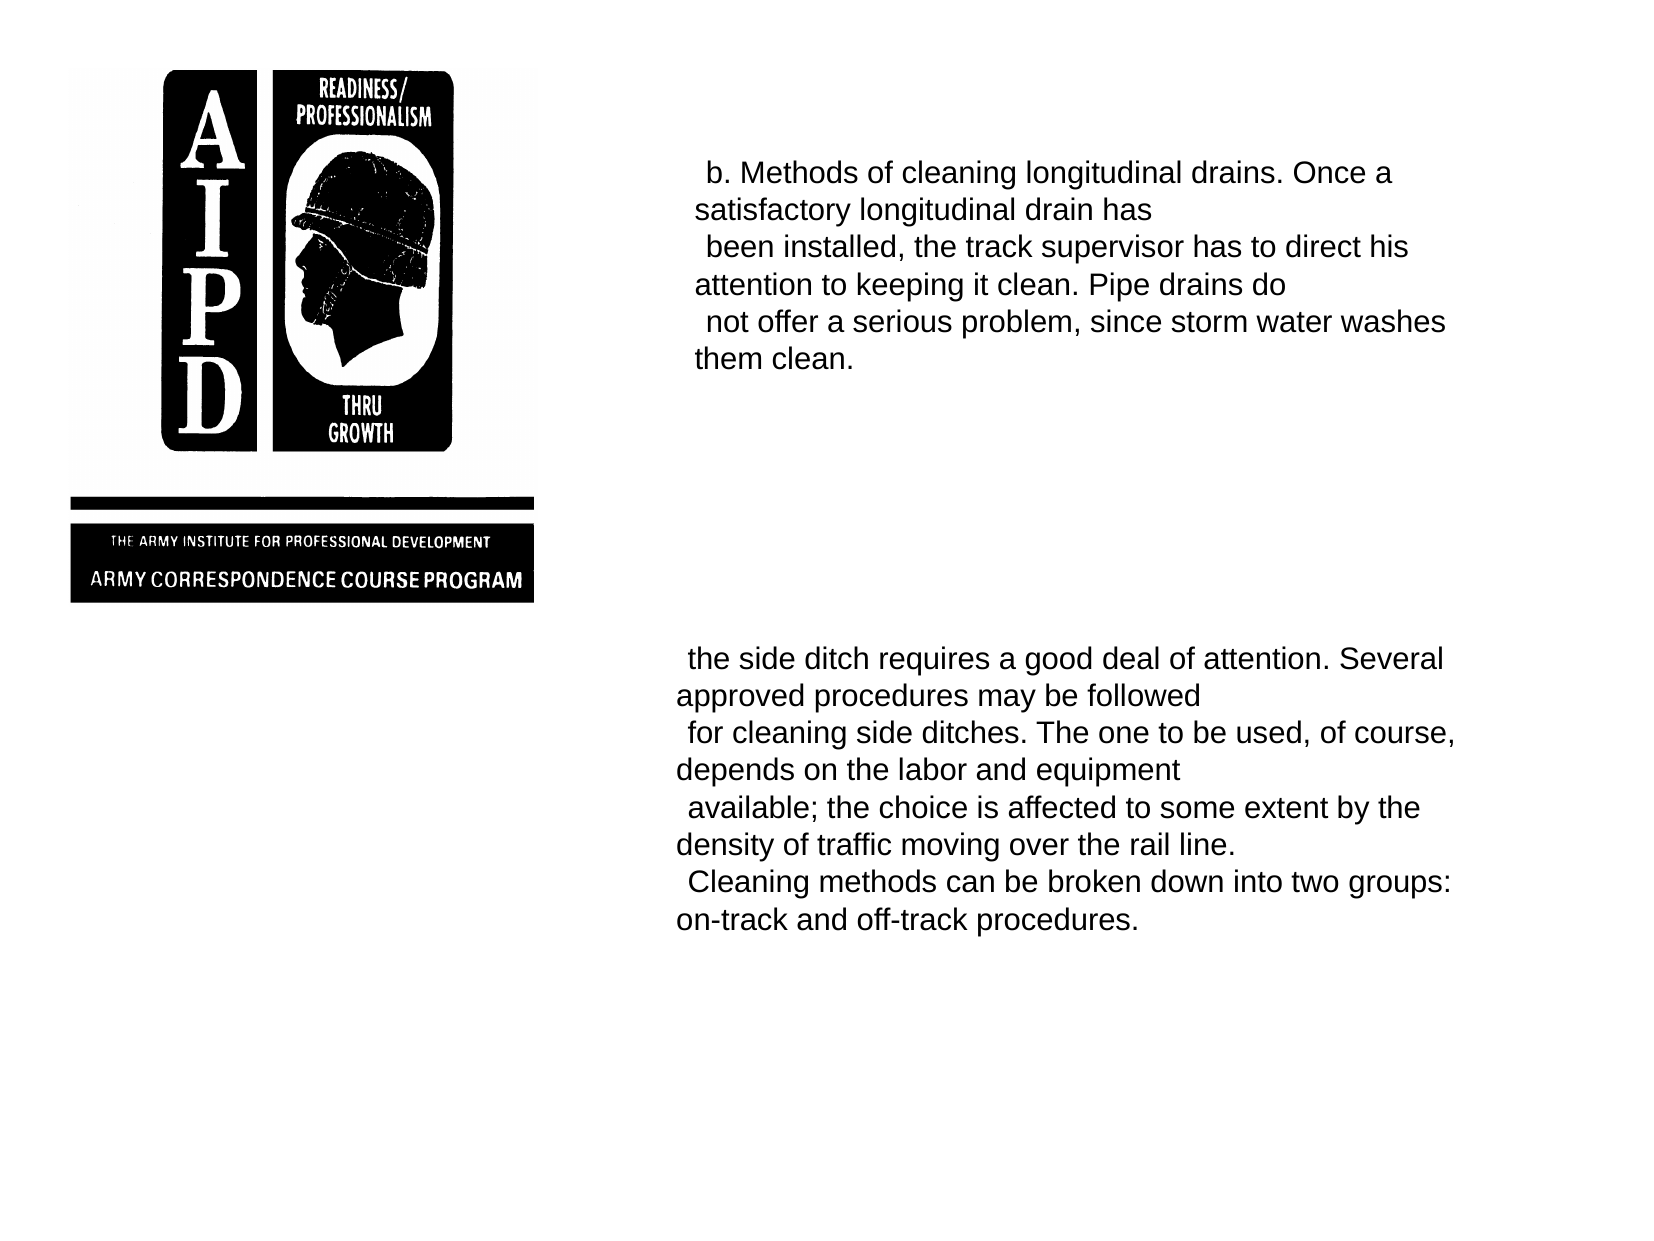

b. Methods of cleaning longitudinal drains. Once a satisfactory longitudinal drain has
been installed, the track supervisor has to direct his attention to keeping it clean. Pipe drains do
not offer a serious problem, since storm water washes them clean.
the side ditch requires a good deal of attention. Several approved procedures may be followed
for cleaning side ditches. The one to be used, of course, depends on the labor and equipment
available; the choice is affected to some extent by the density of traffic moving over the rail line.
Cleaning methods can be broken down into two groups: on-track and off-track procedures.